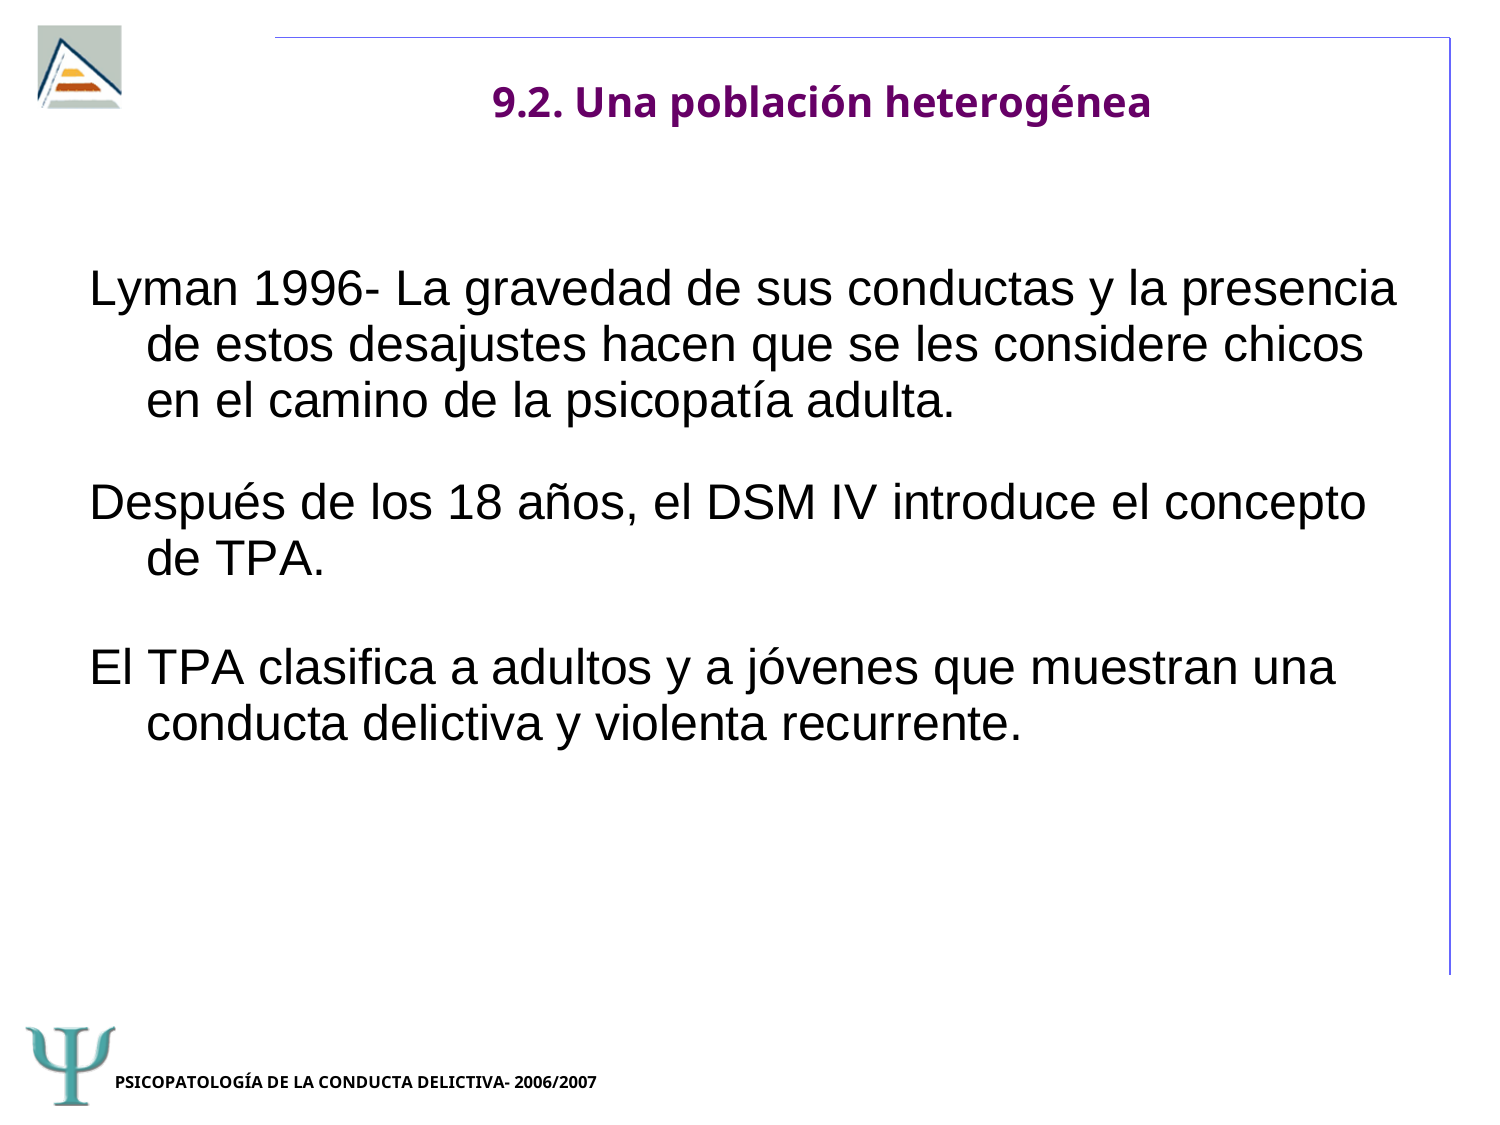

# 9.2. Una población heterogénea
Lyman 1996- La gravedad de sus conductas y la presencia de estos desajustes hacen que se les considere chicos en el camino de la psicopatía adulta.
Después de los 18 años, el DSM IV introduce el concepto de TPA.
El TPA clasifica a adultos y a jóvenes que muestran una conducta delictiva y violenta recurrente.